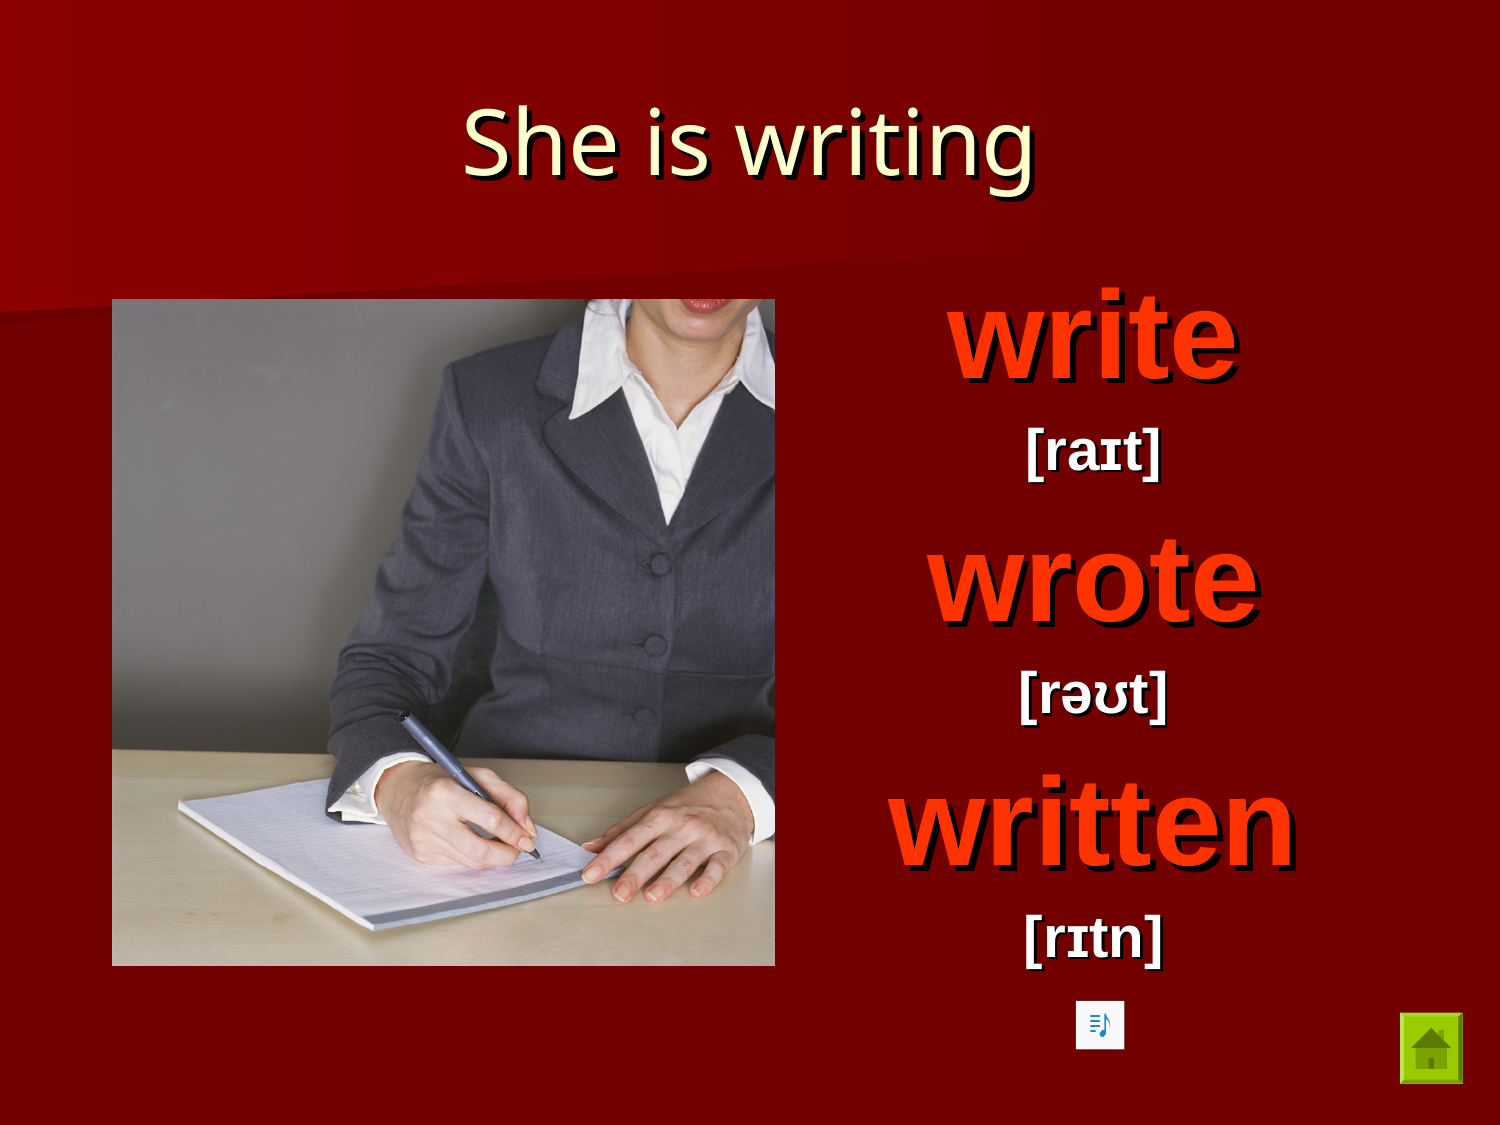

# She is writing
write
[raɪt]
wrote
[rəʊt]
written
[rɪtn]